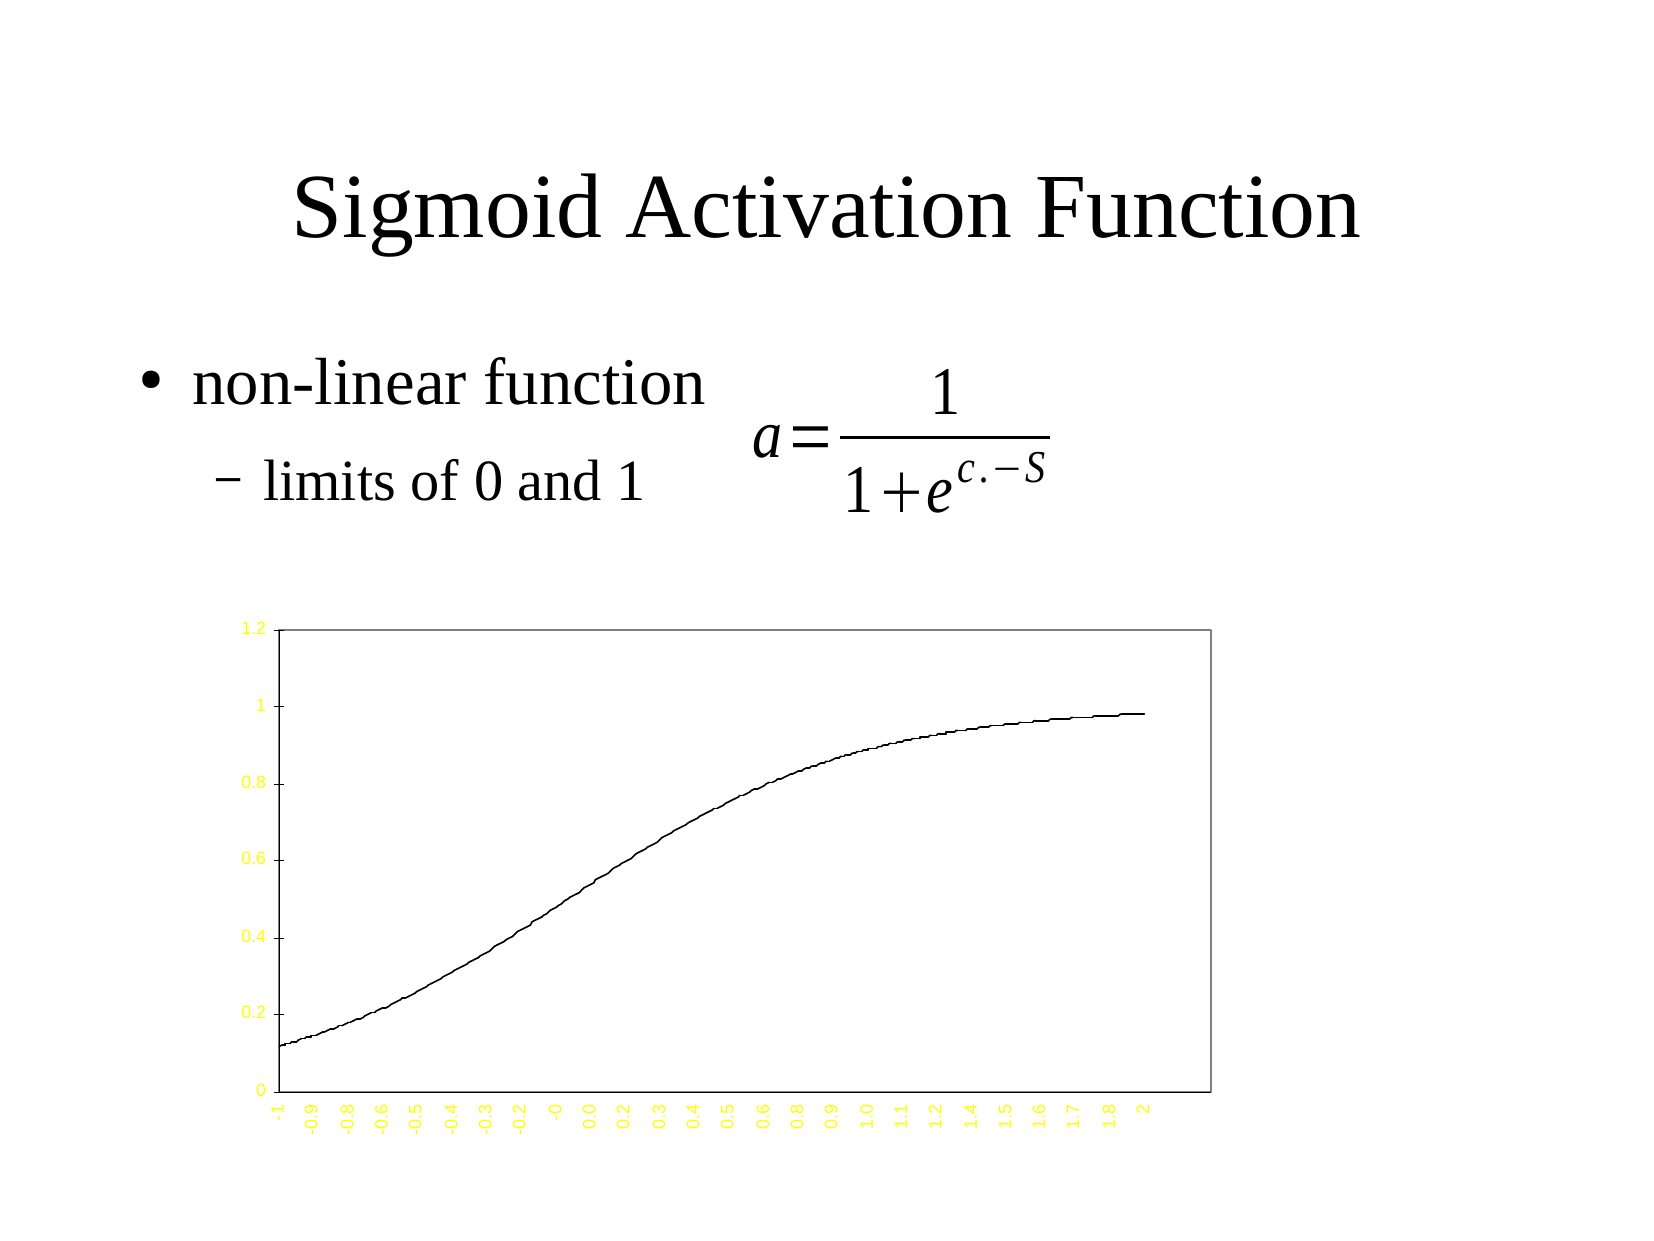

# Sigmoid Activation Function
non-linear function
limits of 0 and 1